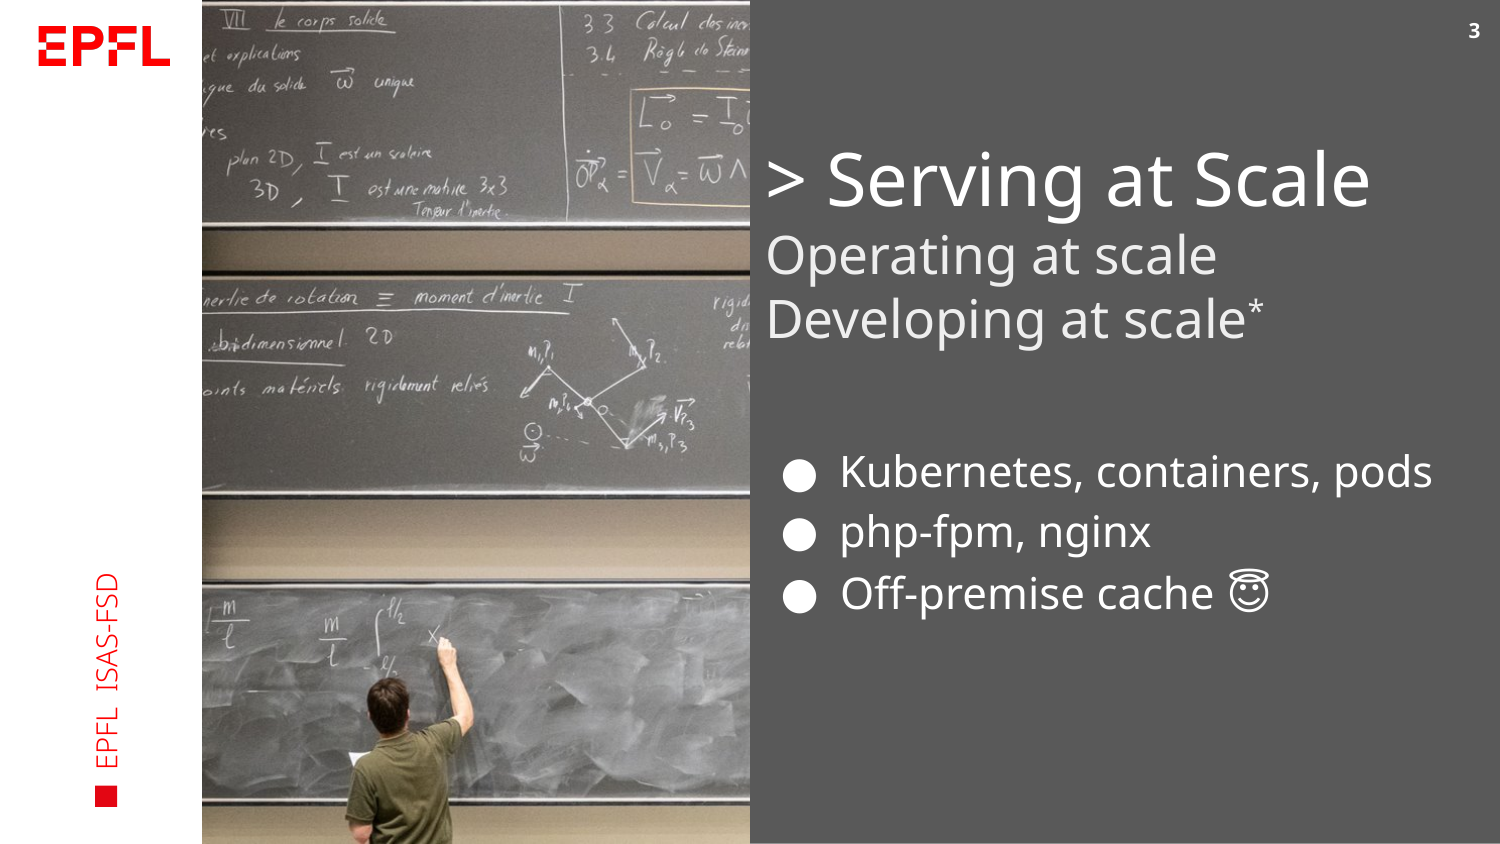

# > Serving at Scale Operating at scale Developing at scale*
Kubernetes, containers, pods
php-fpm, nginx
Off-premise cache 😇